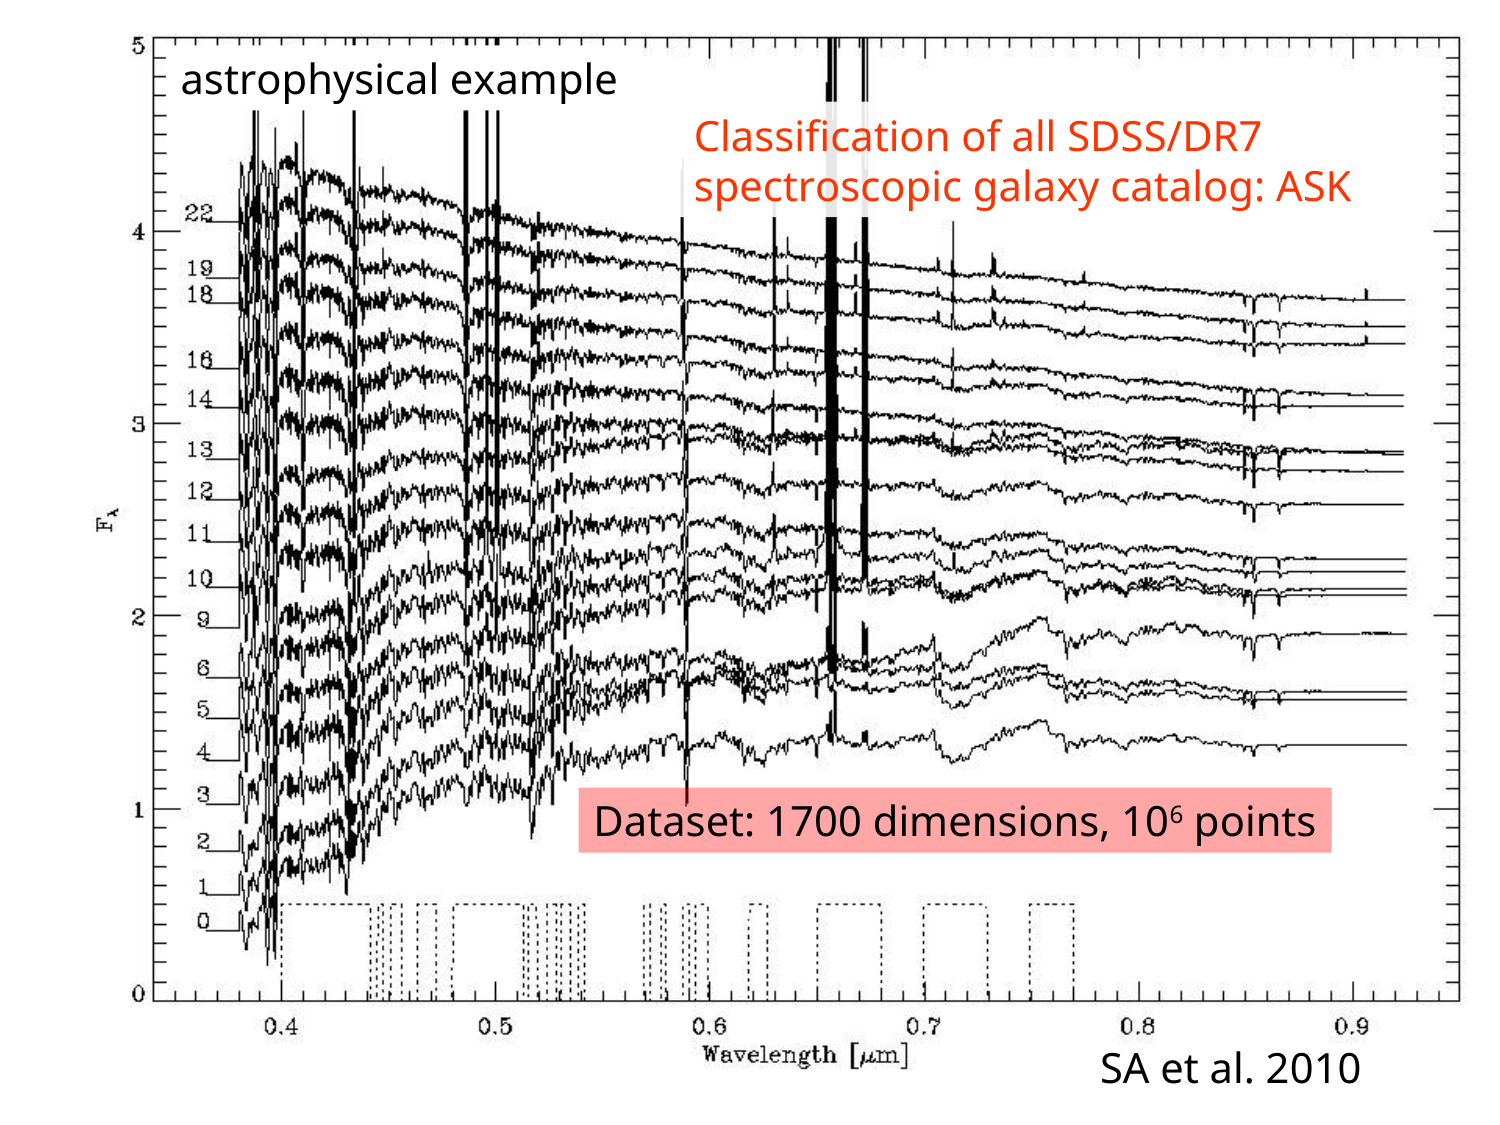

astrophysical example
Classification of all SDSS/DR7 spectroscopic galaxy catalog: ASK
Dataset: 1700 dimensions, 106 points
SA et al. 2010